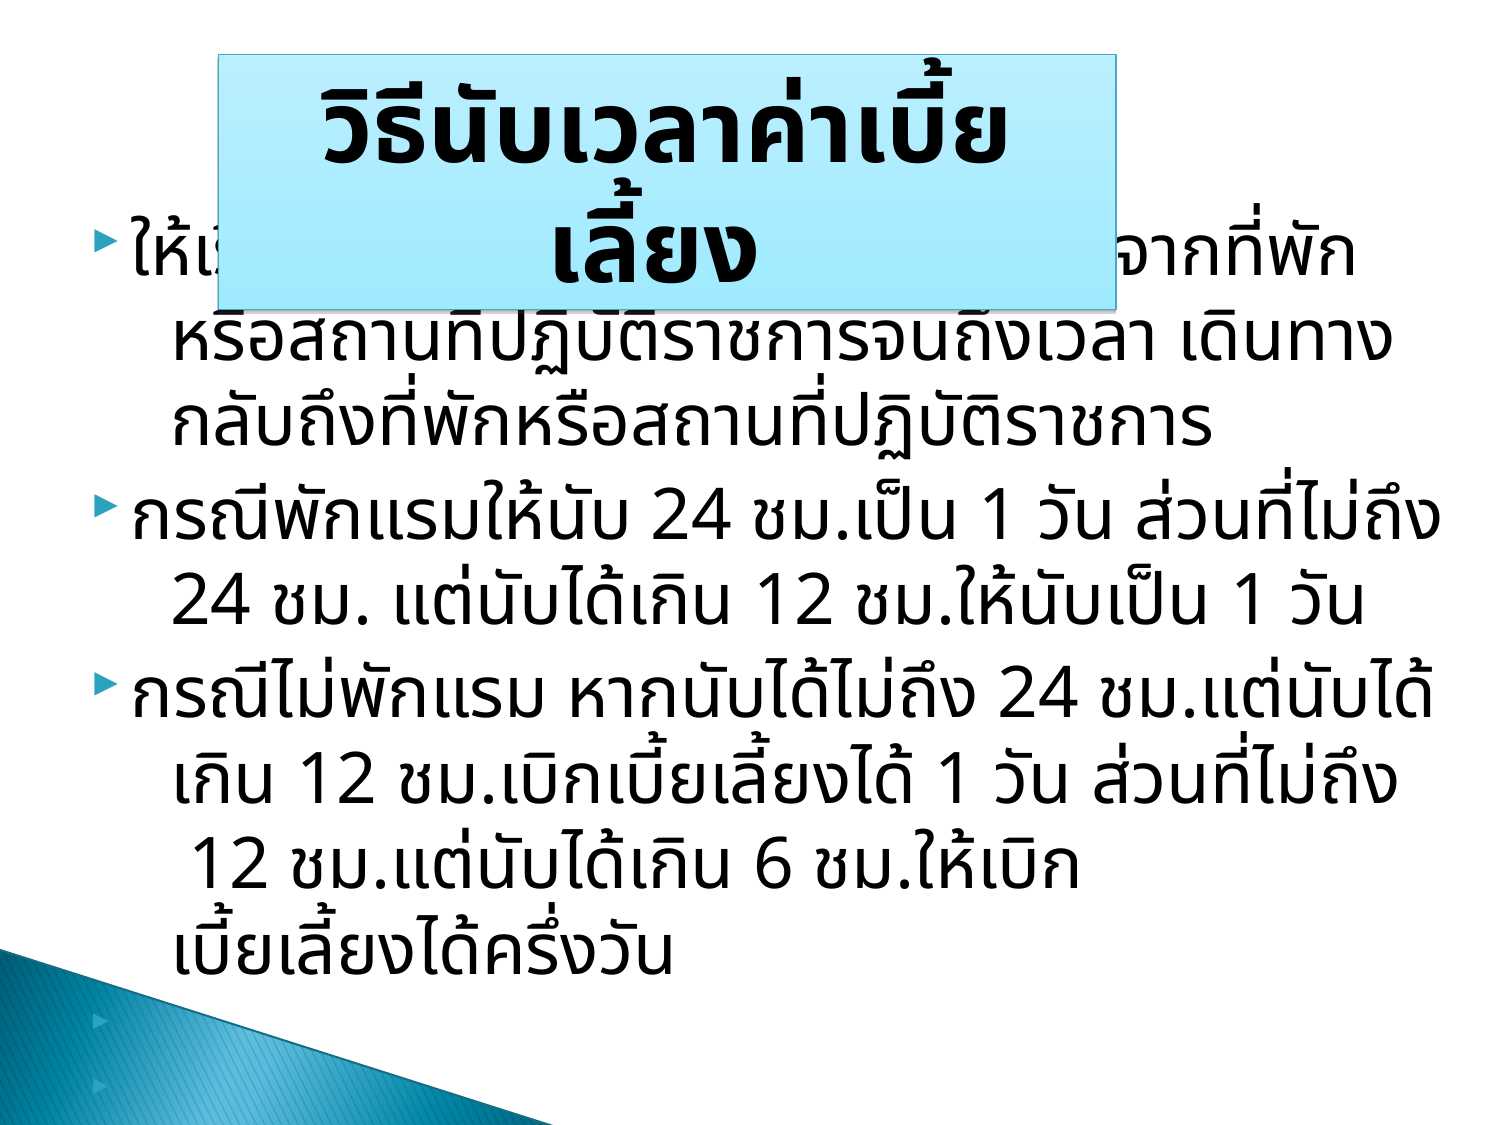

วิธีนับเวลาค่าเบี้ยเลี้ยง
# ให้เริ่มนับเวลาตั้งแต่เริ่มออกเดินทางจากที่พักหรือสถานที่ปฏิบัติราชการจนถึงเวลา เดินทางกลับถึงที่พักหรือสถานที่ปฏิบัติราชการ
กรณีพักแรมให้นับ 24 ชม.เป็น 1 วัน ส่วนที่ไม่ถึง 24 ชม. แต่นับได้เกิน 12 ชม.ให้นับเป็น 1 วัน
กรณีไม่พักแรม หากนับได้ไม่ถึง 24 ชม.แต่นับได้เกิน 12 ชม.เบิกเบี้ยเลี้ยงได้ 1 วัน ส่วนที่ไม่ถึง 12 ชม.แต่นับได้เกิน 6 ชม.ให้เบิก
เบี้ยเลี้ยงได้ครึ่งวัน